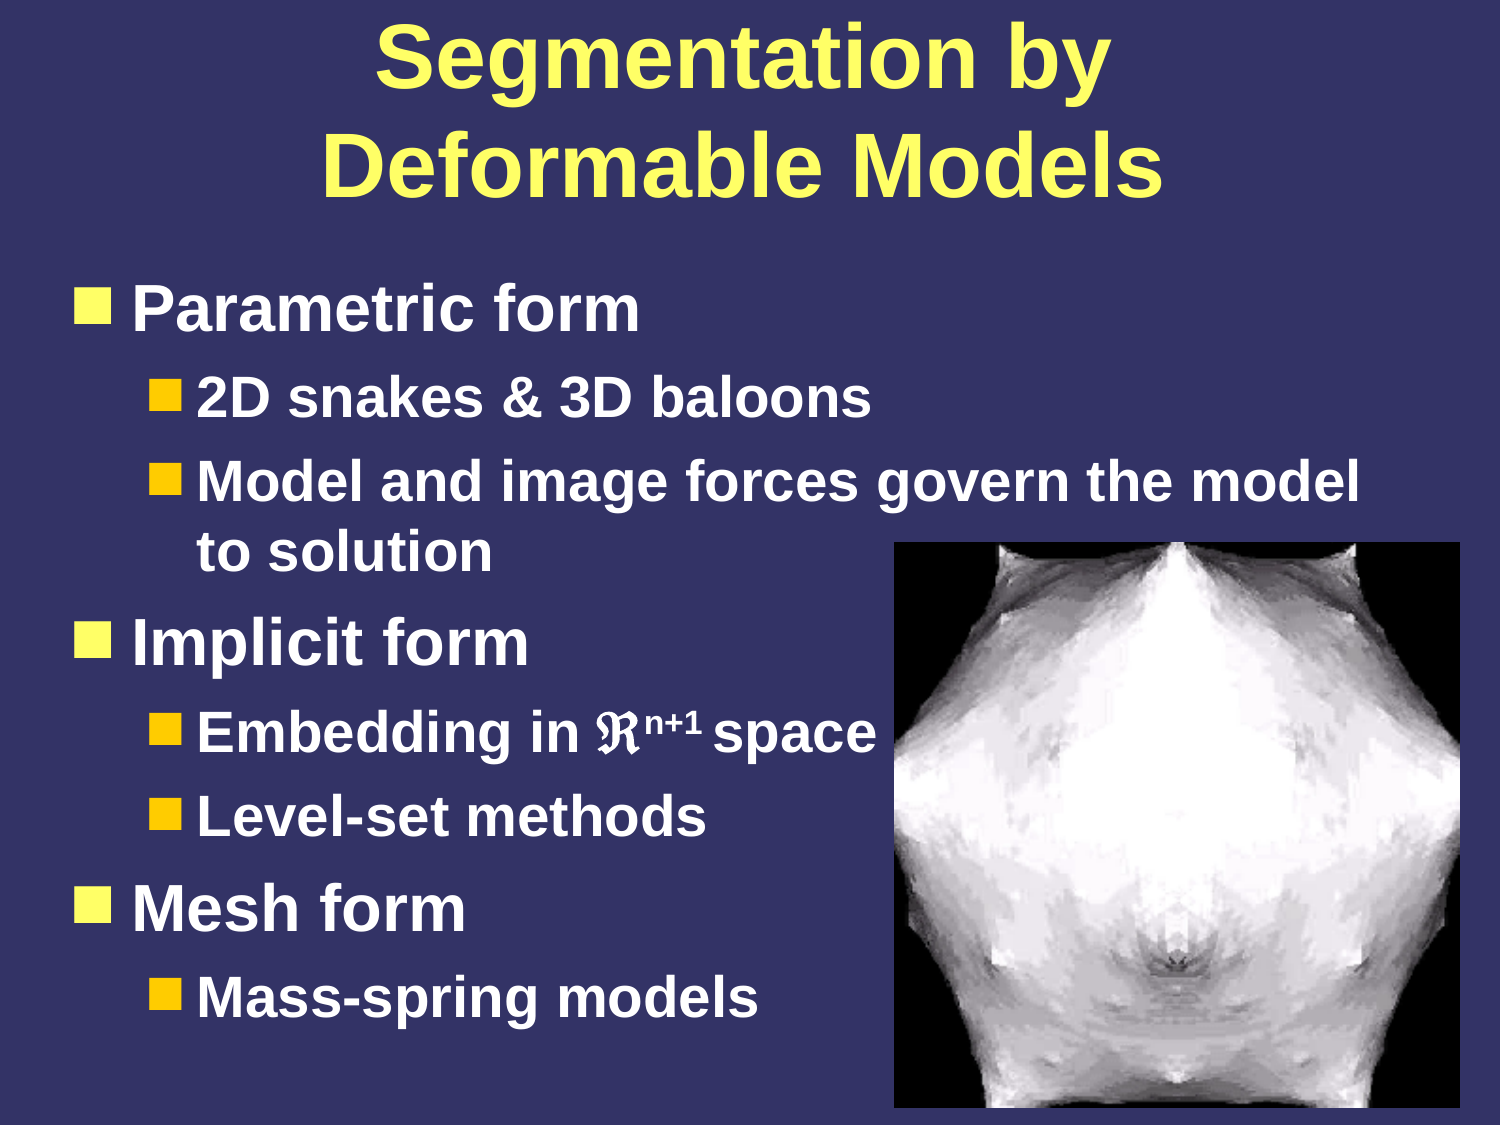

# Segmentation by Deformable Models
Parametric form
2D snakes & 3D baloons
Model and image forces govern the model to solution
Implicit form
Embedding in ℜn+1 space
Level-set methods
Mesh form
Mass-spring models